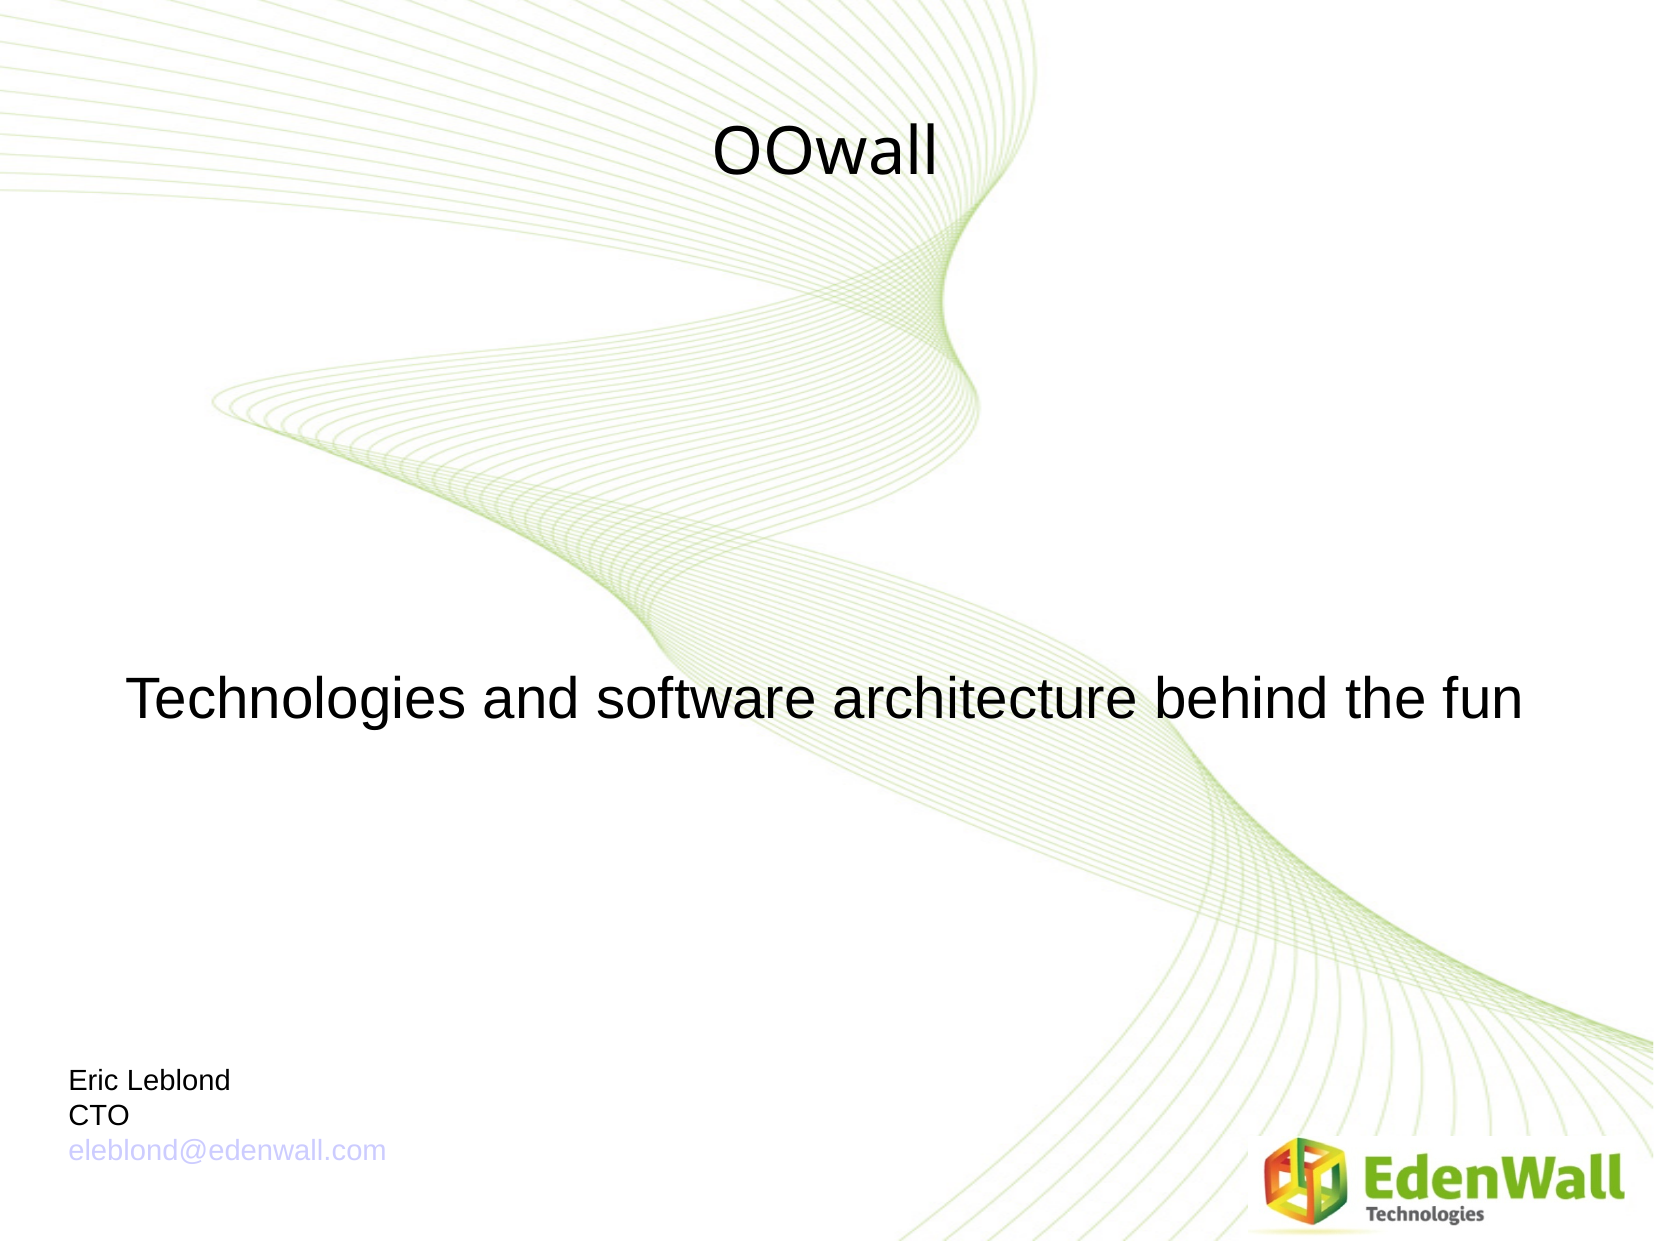

# OOwall
Technologies and software architecture behind the fun
Eric Leblond
CTO
eleblond@edenwall.com